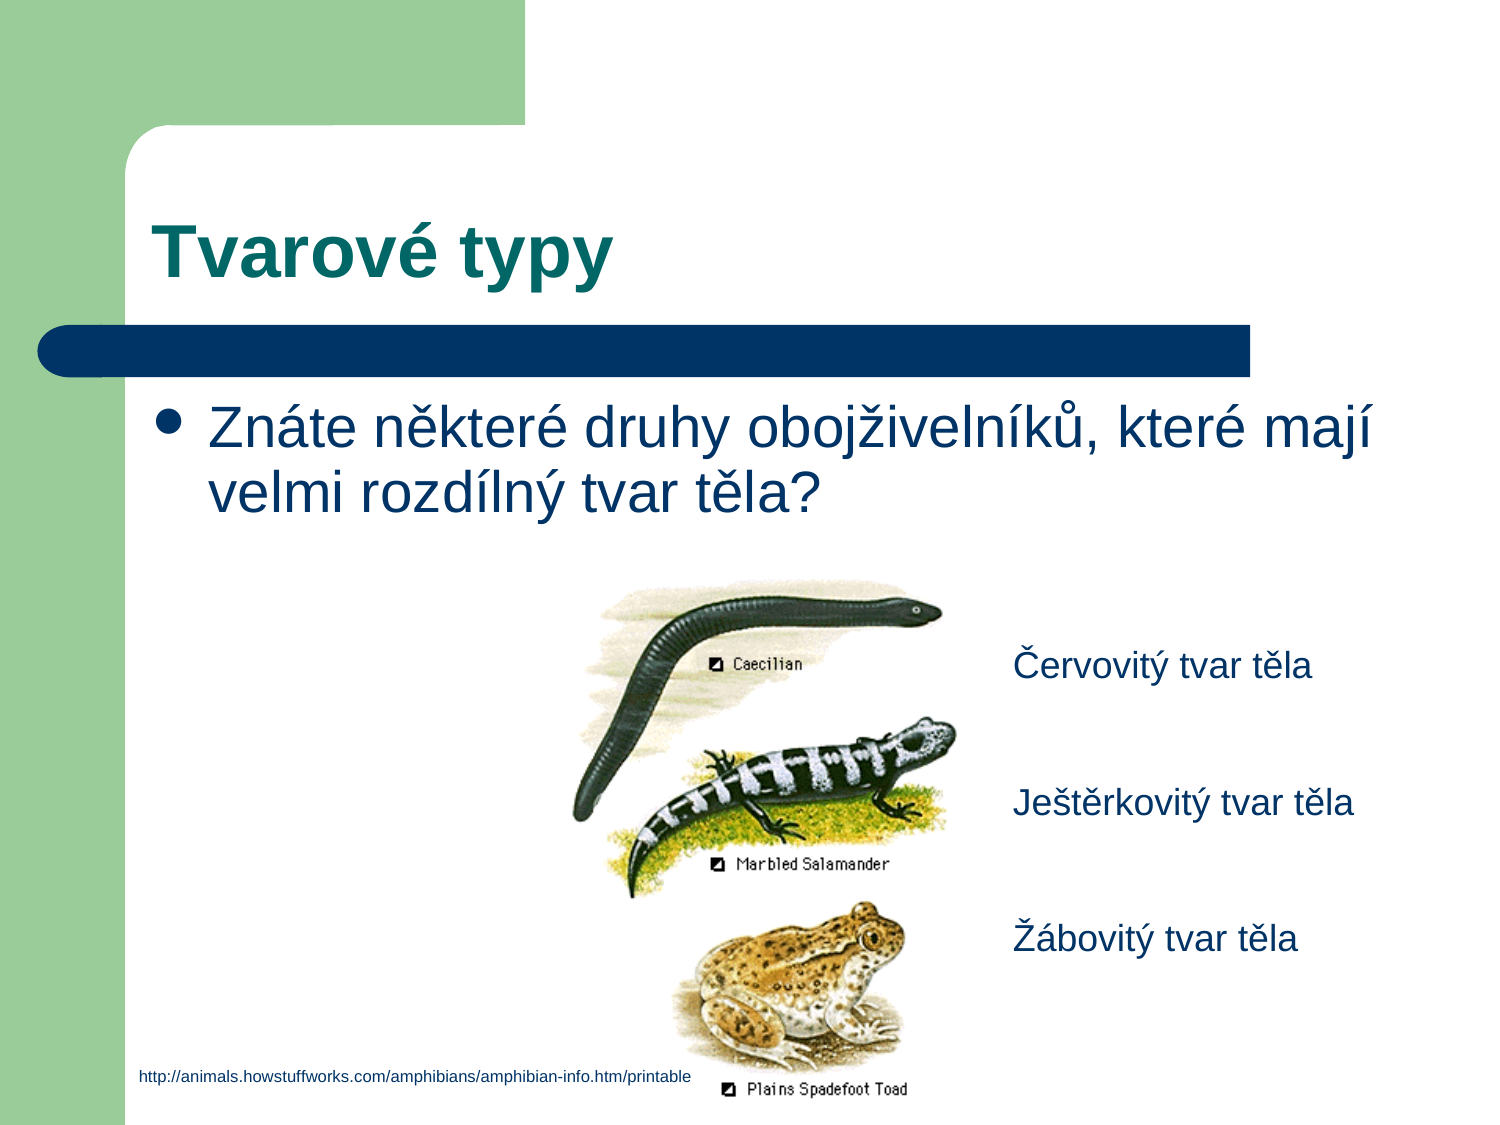

# Tvarové typy
Znáte některé druhy obojživelníků, které mají velmi rozdílný tvar těla?
Červovitý tvar těla
Ještěrkovitý tvar těla
Žábovitý tvar těla
http://animals.howstuffworks.com/amphibians/amphibian-info.htm/printable